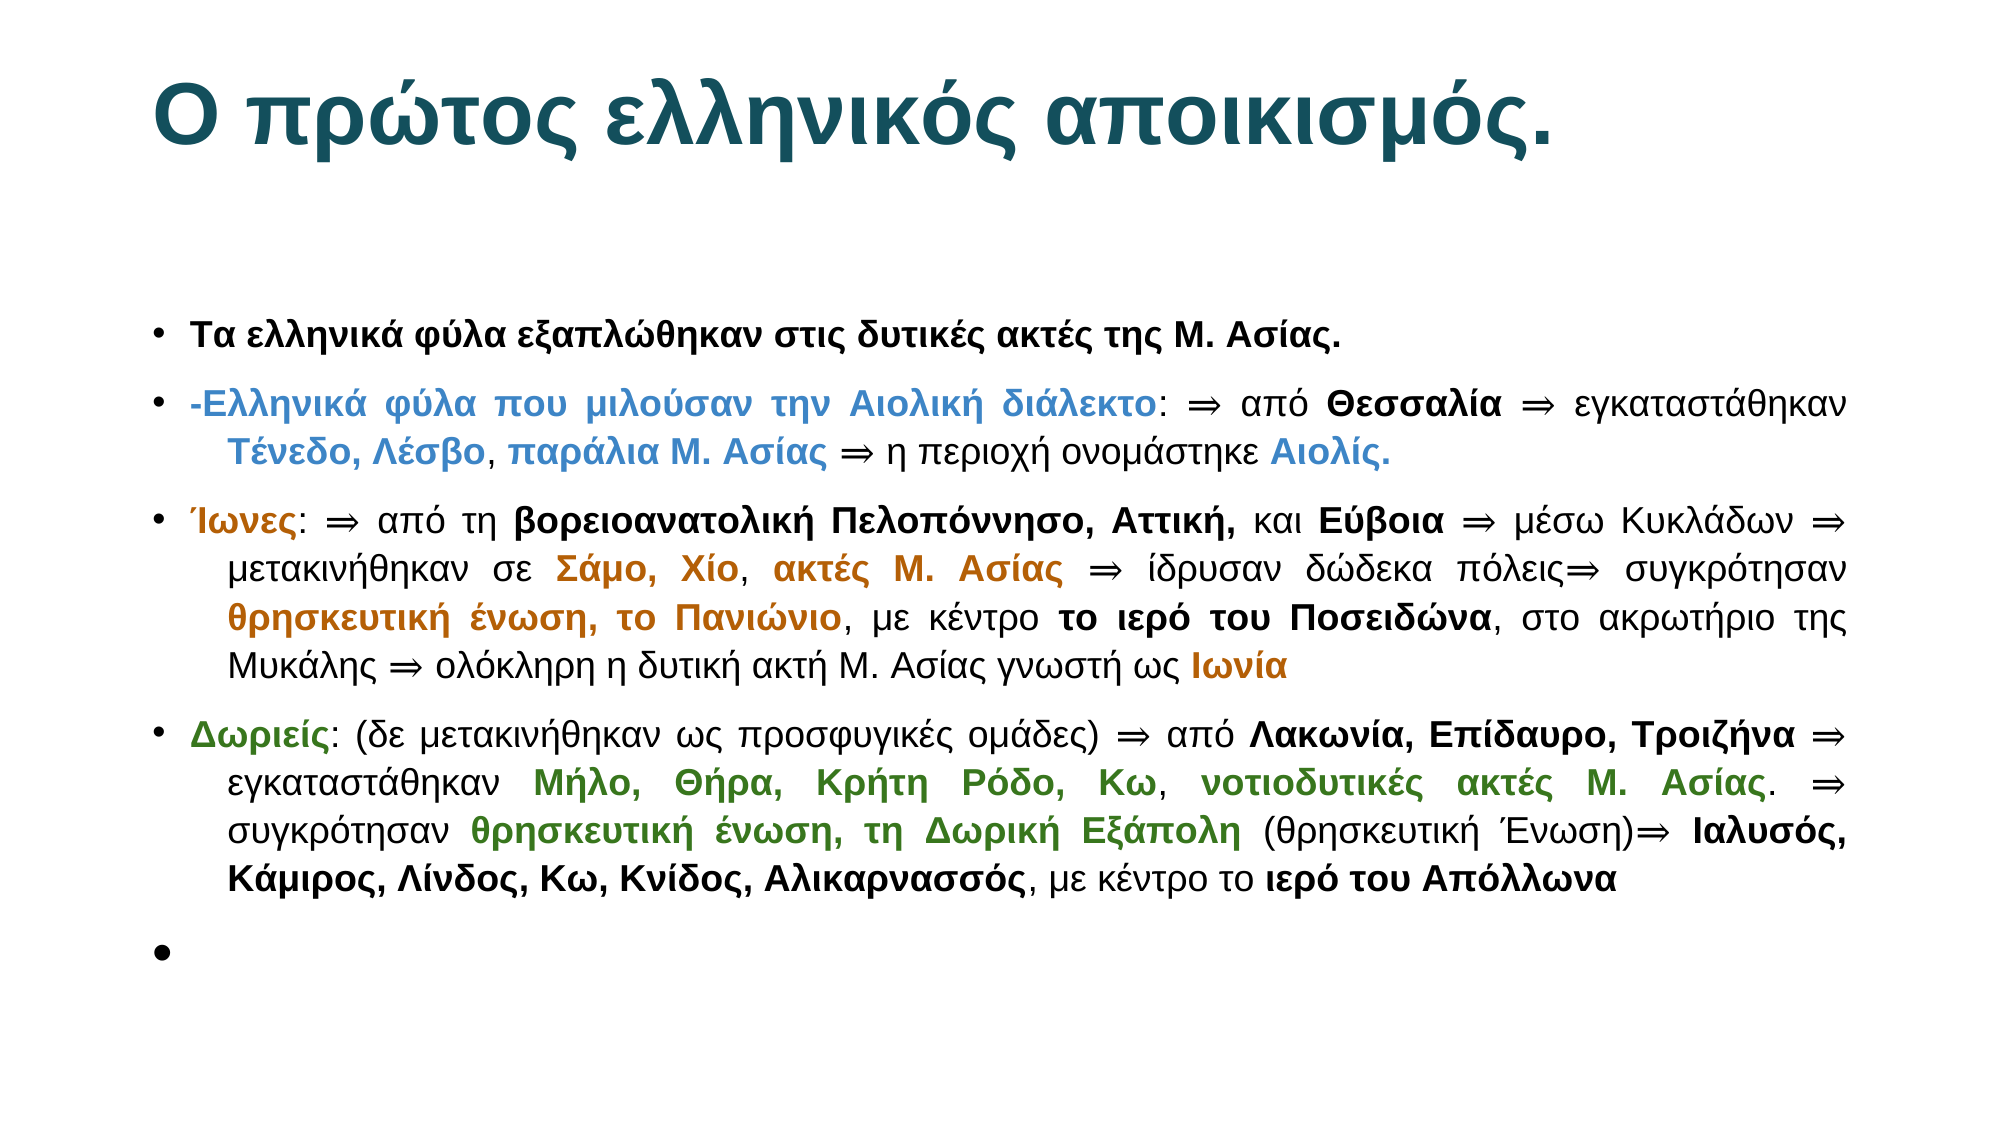

# Ο πρώτος ελληνικός αποικισμός.
Τα ελληνικά φύλα εξαπλώθηκαν στις δυτικές ακτές της Μ. Ασίας.
-Ελληνικά φύλα που μιλούσαν την Αιολική διάλεκτο: ⇒ από Θεσσαλία ⇒ εγκαταστάθηκαν Τένεδο, Λέσβο, παράλια Μ. Ασίας ⇒ η περιοχή ονομάστηκε Αιολίς.
Ίωνες: ⇒ από τη βορειοανατολική Πελοπόννησο, Αττική, και Εύβοια ⇒ μέσω Κυκλάδων ⇒ μετακινήθηκαν σε Σάμο, Χίο, ακτές Μ. Ασίας ⇒ ίδρυσαν δώδεκα πόλεις⇒ συγκρότησαν θρησκευτική ένωση, το Πανιώνιο, με κέντρο το ιερό του Ποσειδώνα, στο ακρωτήριο της Μυκάλης ⇒ ολόκληρη η δυτική ακτή Μ. Ασίας γνωστή ως Ιωνία
Δωριείς: (δε μετακινήθηκαν ως προσφυγικές ομάδες) ⇒ από Λακωνία, Επίδαυρο, Τροιζήνα ⇒ εγκαταστάθηκαν Μήλο, Θήρα, Κρήτη Ρόδο, Κω, νοτιοδυτικές ακτές Μ. Ασίας. ⇒ συγκρότησαν θρησκευτική ένωση, τη Δωρική Εξάπολη (θρησκευτική Ένωση)⇒ Ιαλυσός, Κάμιρος, Λίνδος, Κω, Κνίδος, Αλικαρνασσός, με κέντρο το ιερό του Απόλλωνα